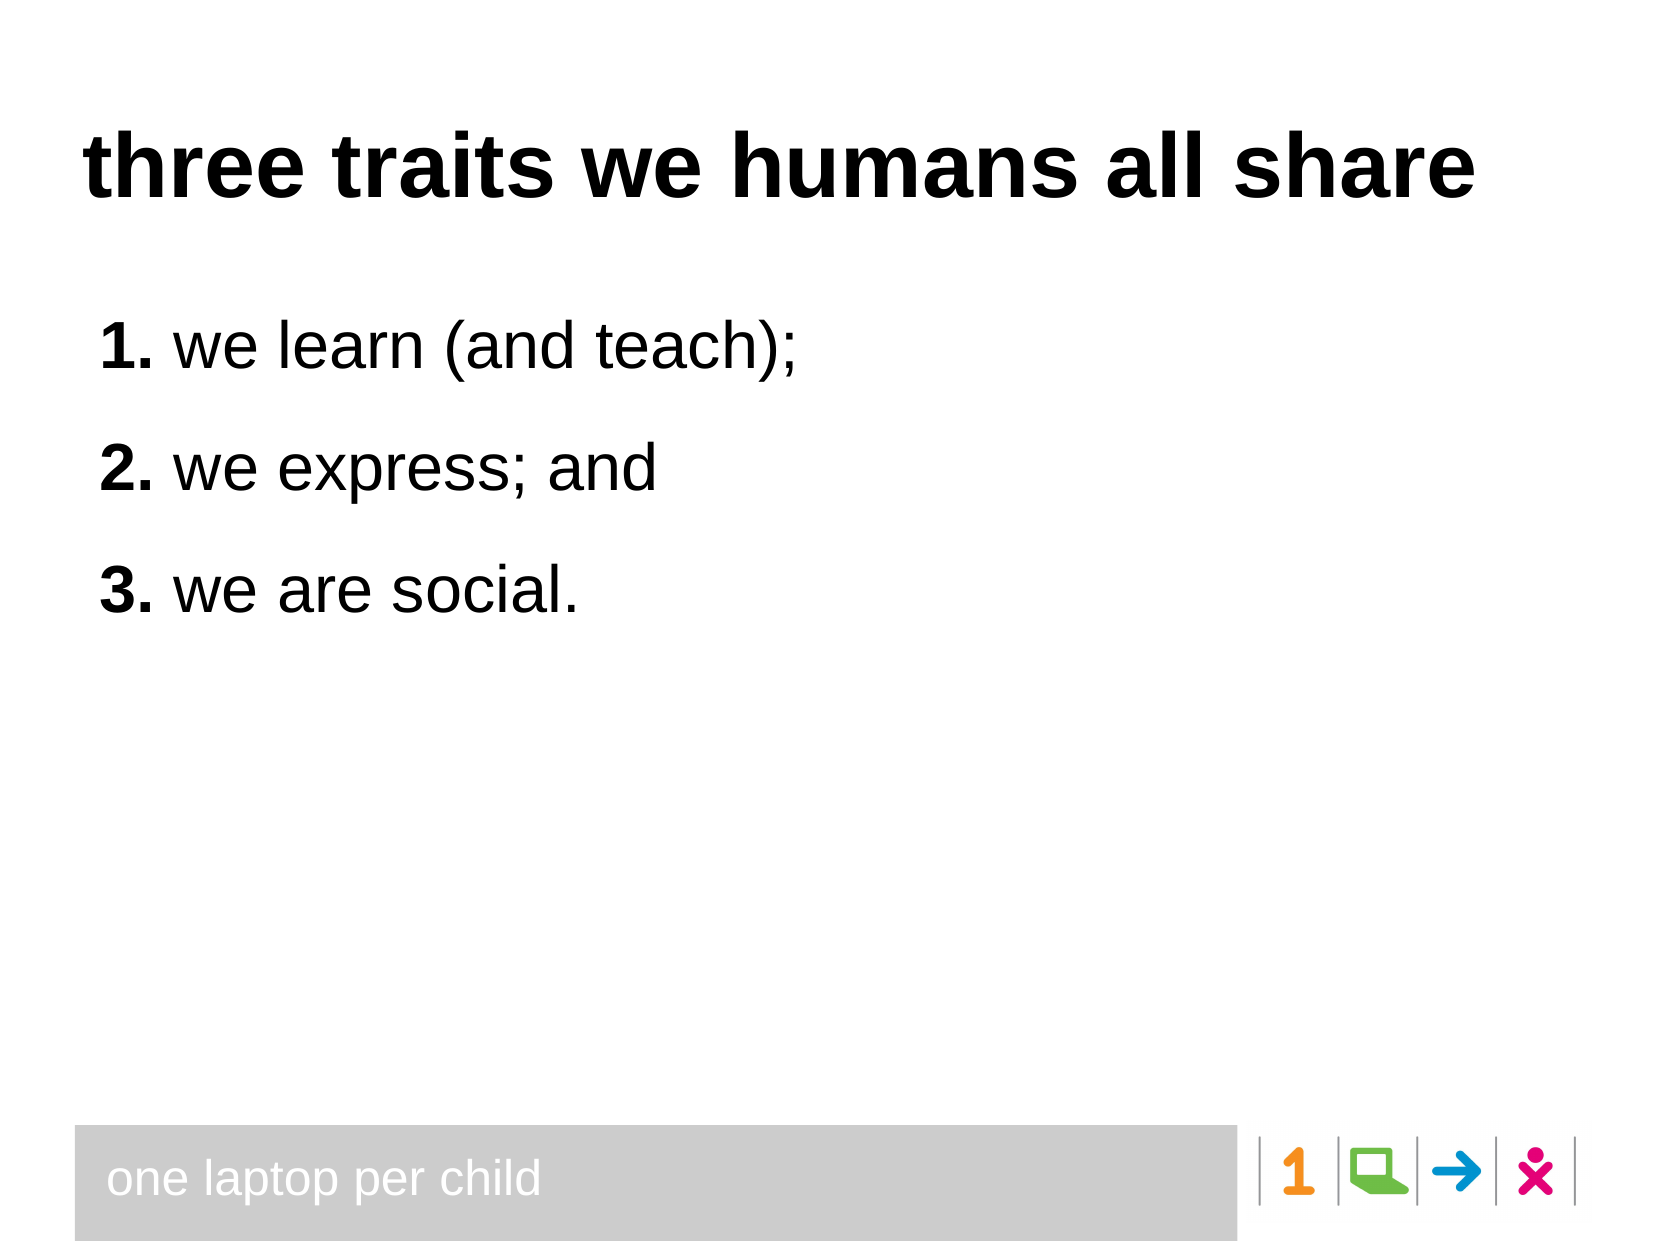

# three traits we humans all share
1. we learn (and teach);
2. we express; and
3. we are social.